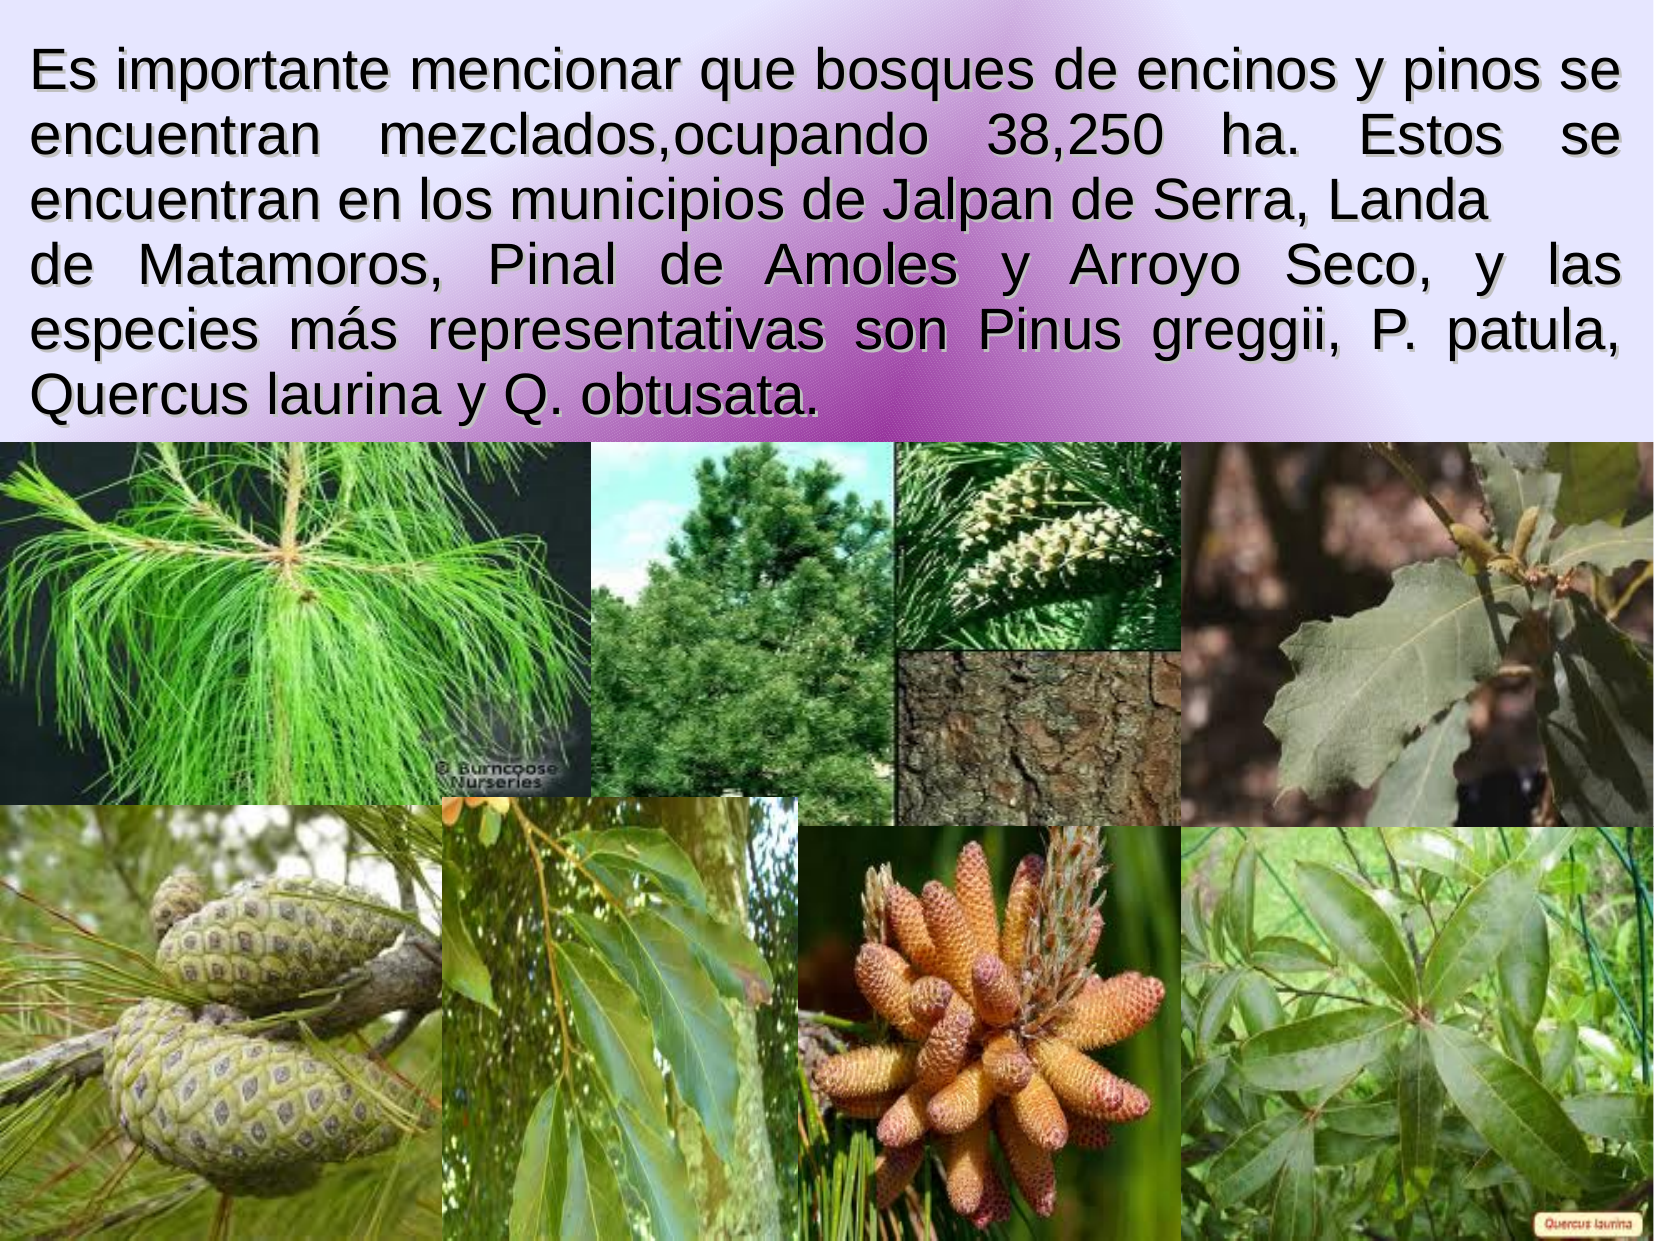

# Es importante mencionar que bosques de encinos y pinos se encuentran mezclados,ocupando 38,250 ha. Estos se encuentran en los municipios de Jalpan de Serra, Landa
de Matamoros, Pinal de Amoles y Arroyo Seco, y las especies más representativas son Pinus greggii, P. patula, Quercus laurina y Q. obtusata.